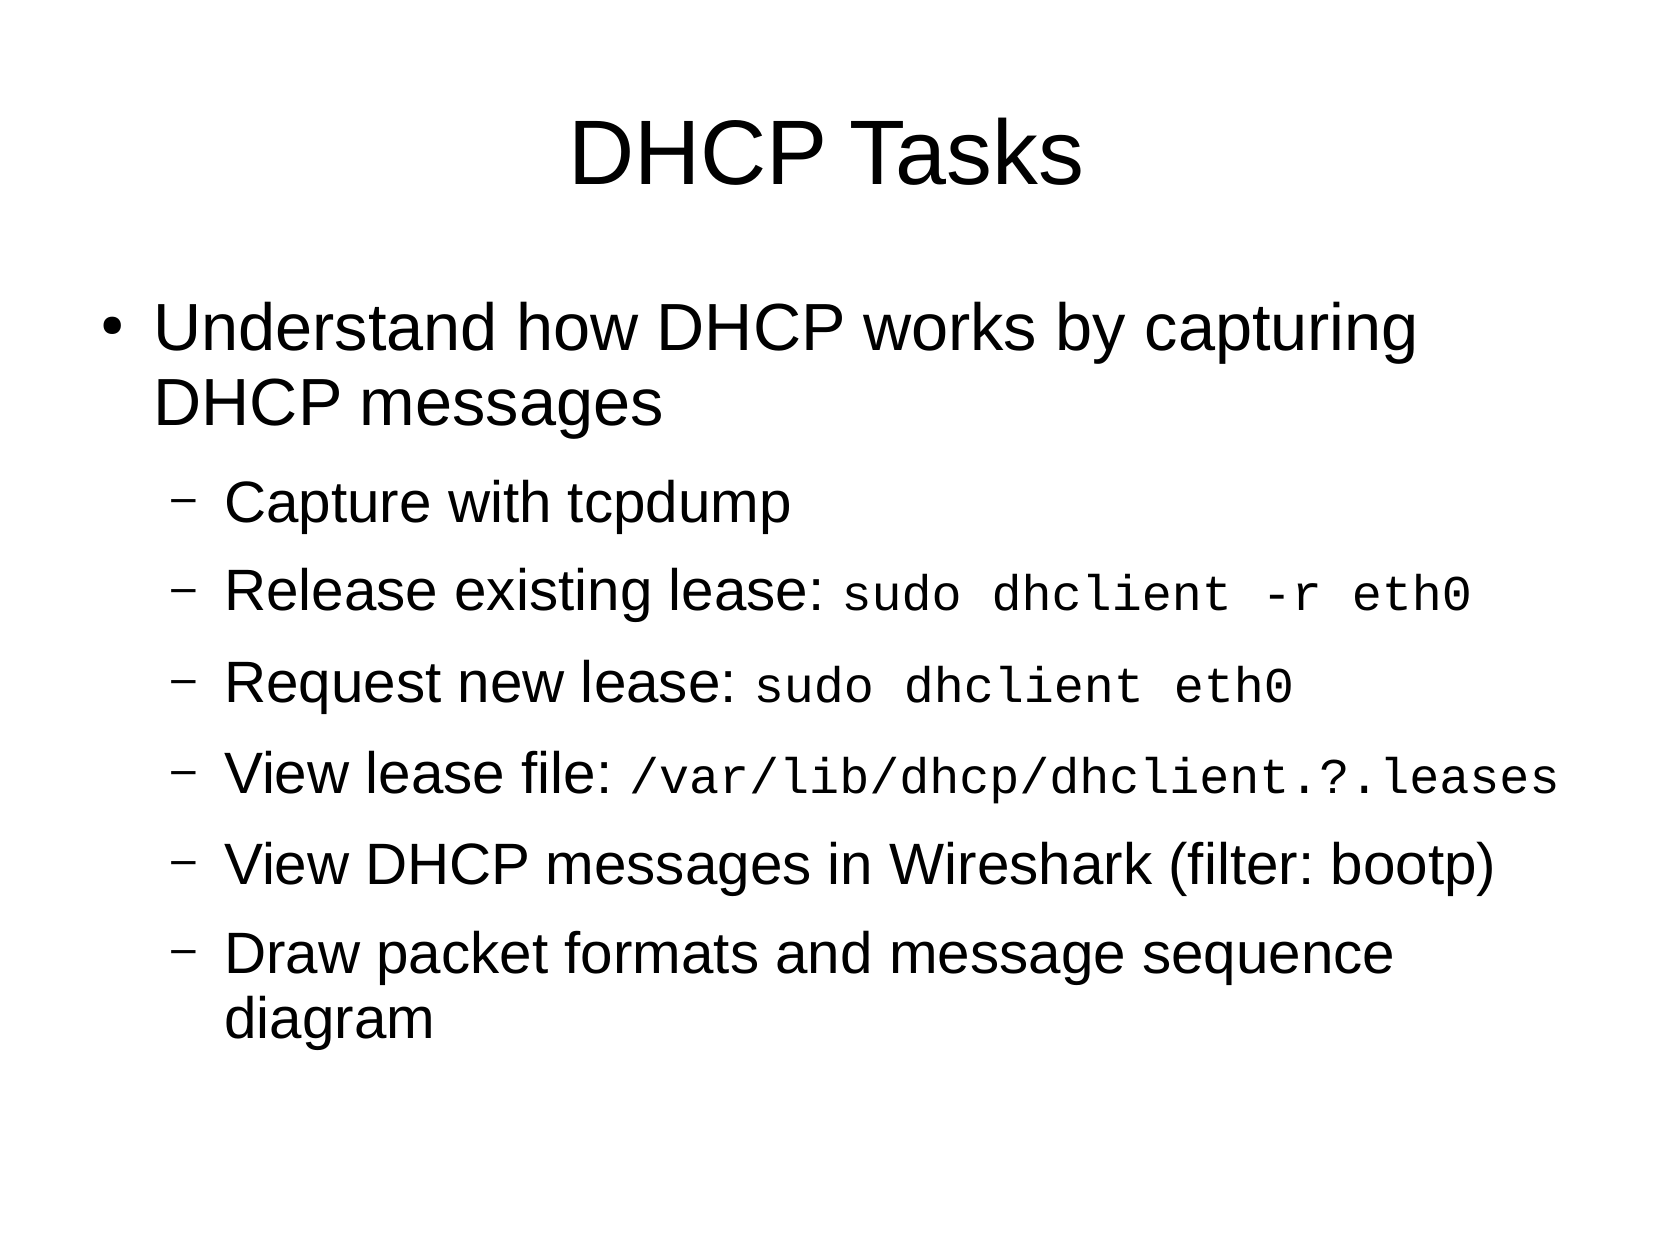

# DHCP Tasks
Understand how DHCP works by capturing DHCP messages
Capture with tcpdump
Release existing lease: sudo dhclient -r eth0
Request new lease: sudo dhclient eth0
View lease file: /var/lib/dhcp/dhclient.?.leases
View DHCP messages in Wireshark (filter: bootp)
Draw packet formats and message sequence diagram